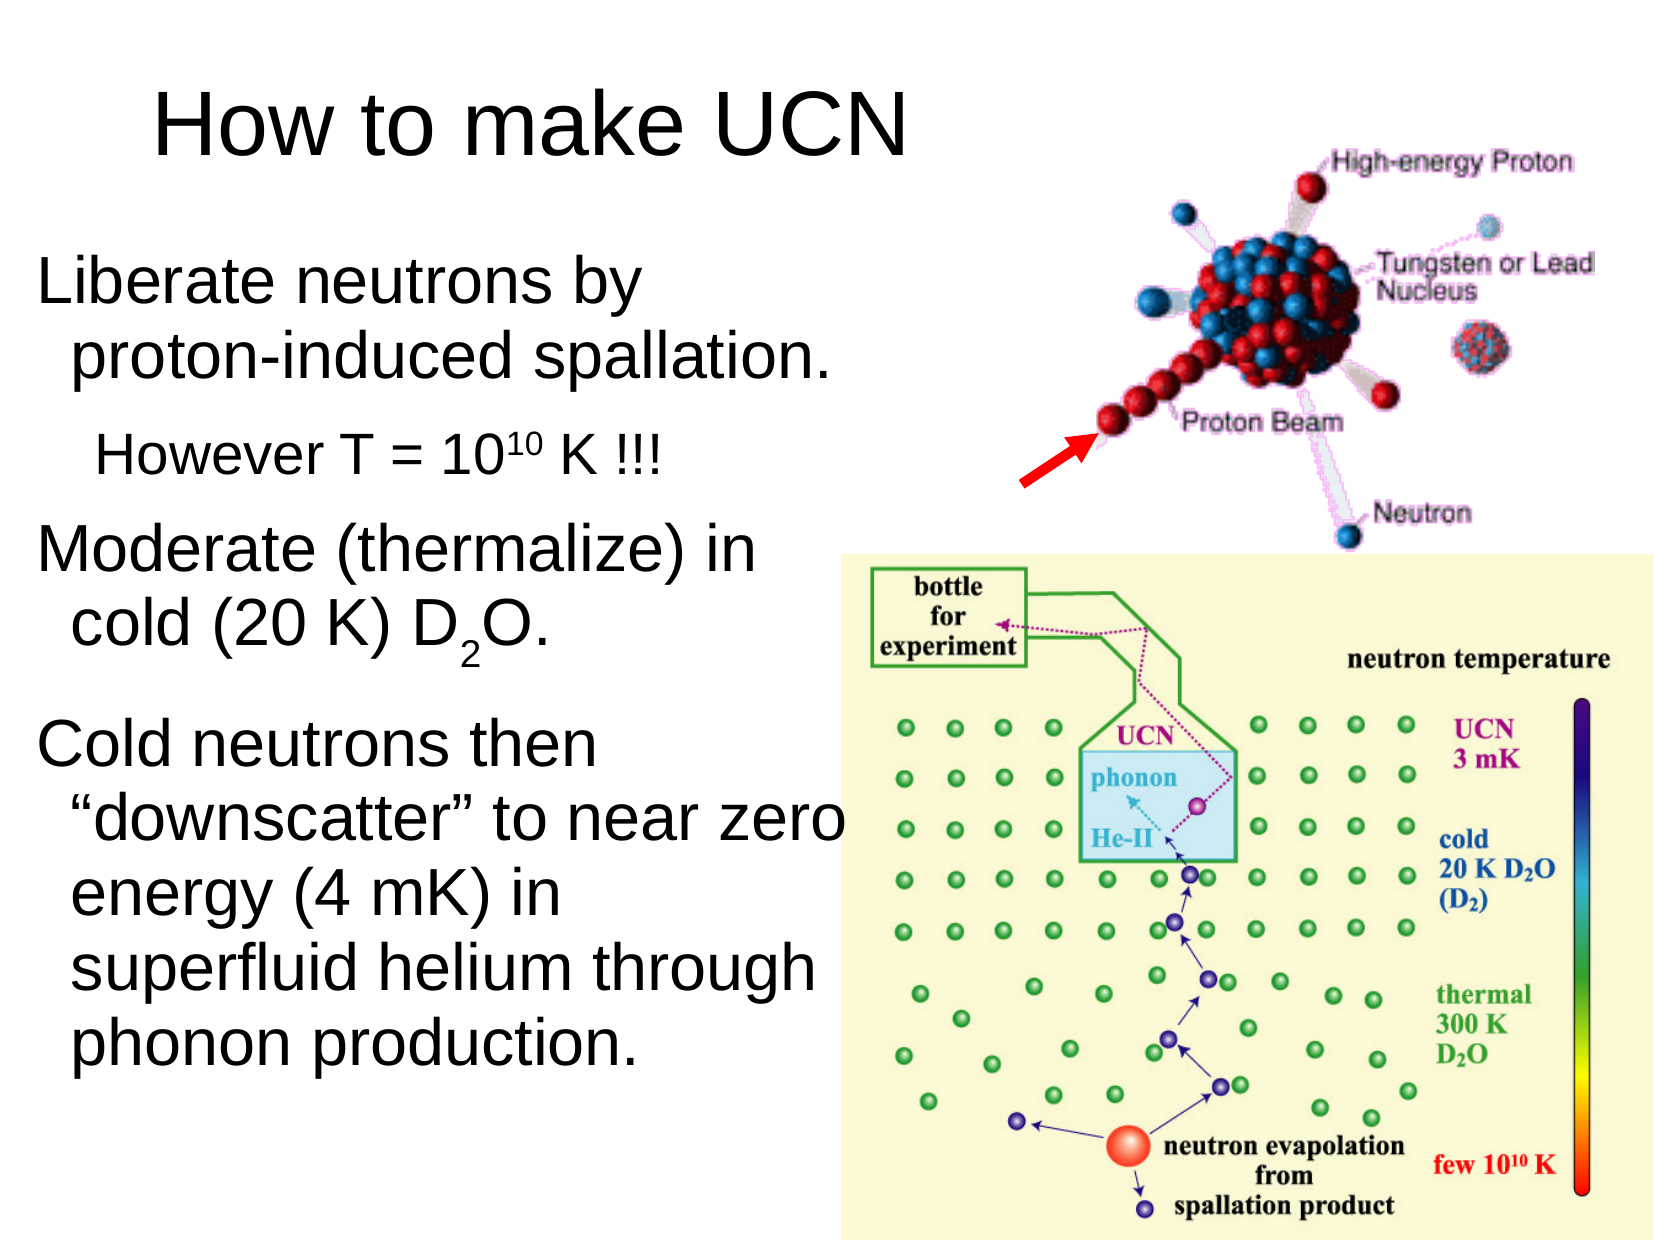

# How to make UCN
 Liberate neutrons by proton-induced spallation.
However T = 1010 K !!!
 Moderate (thermalize) in cold (20 K) D2O.
 Cold neutrons then “downscatter” to near zero energy (4 mK) in superfluid helium through phonon production.